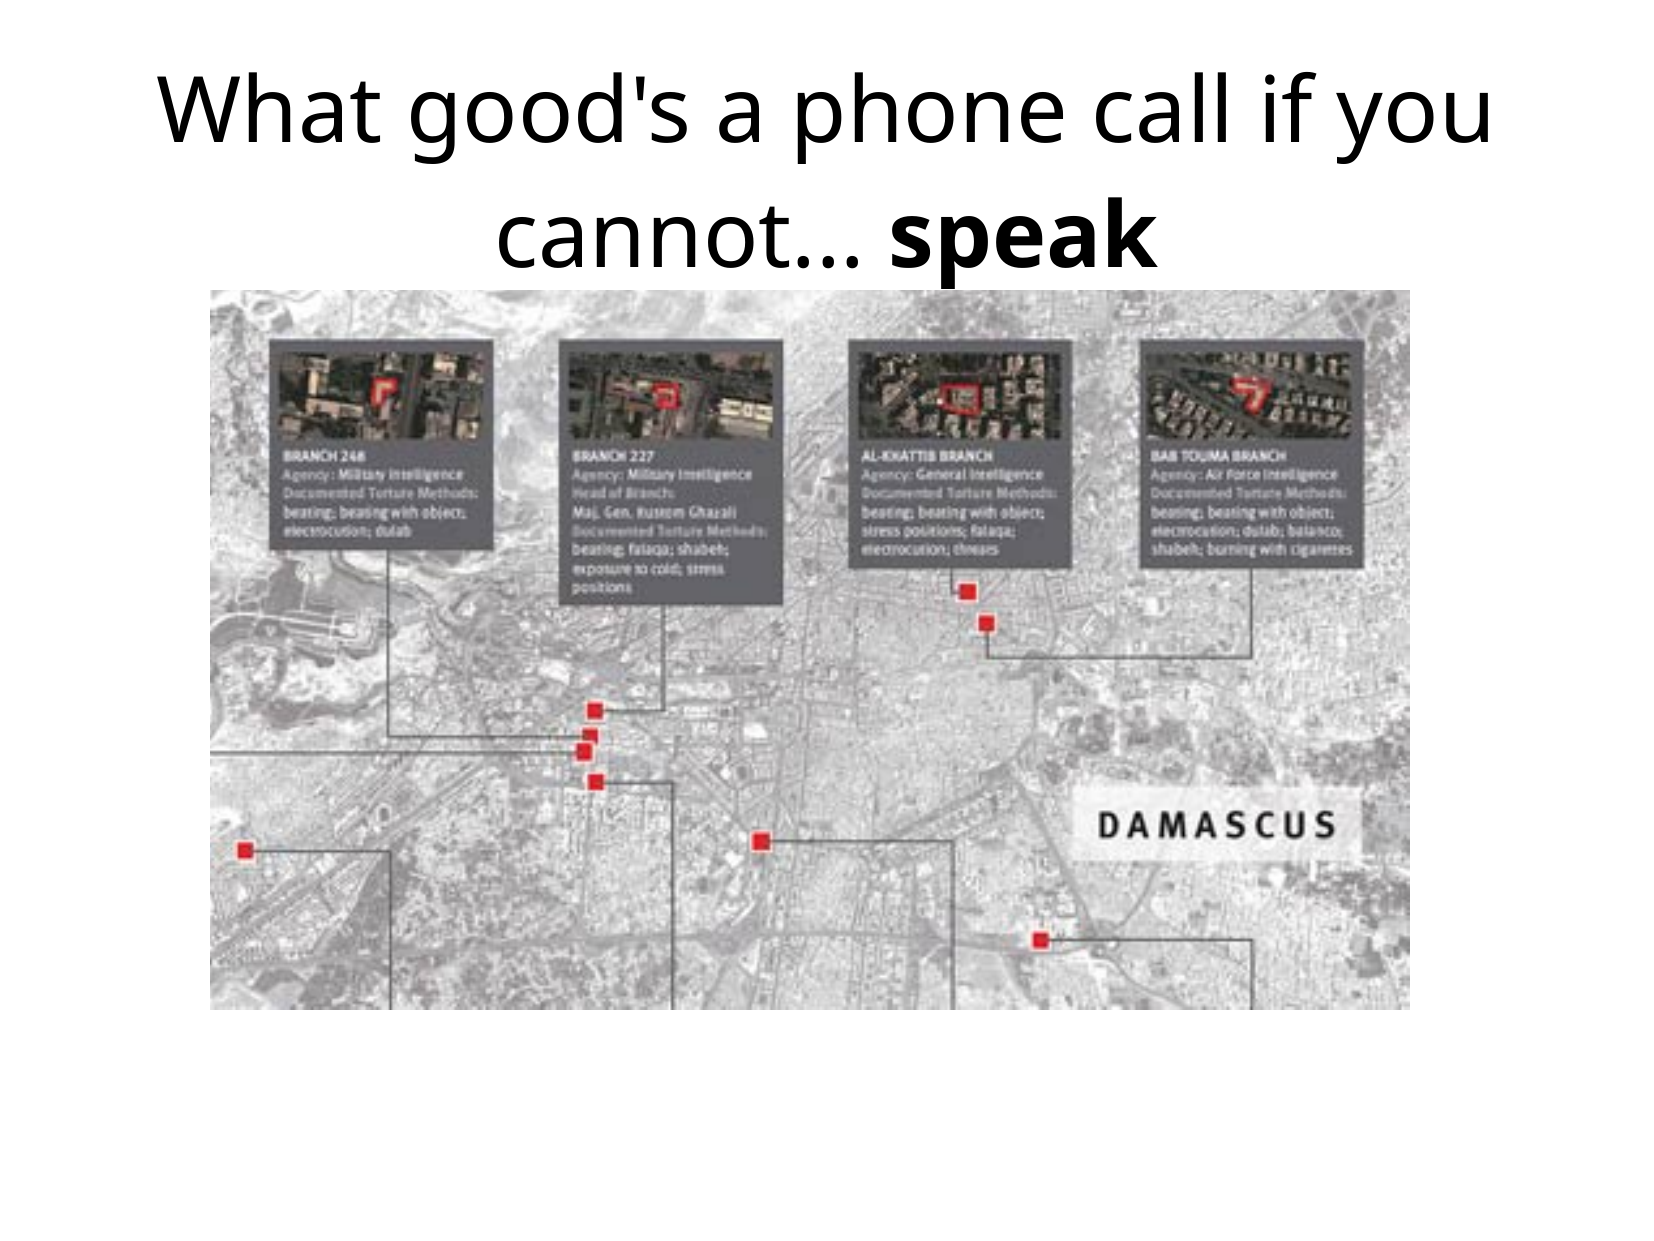

# What good's a phone call if you cannot... speak